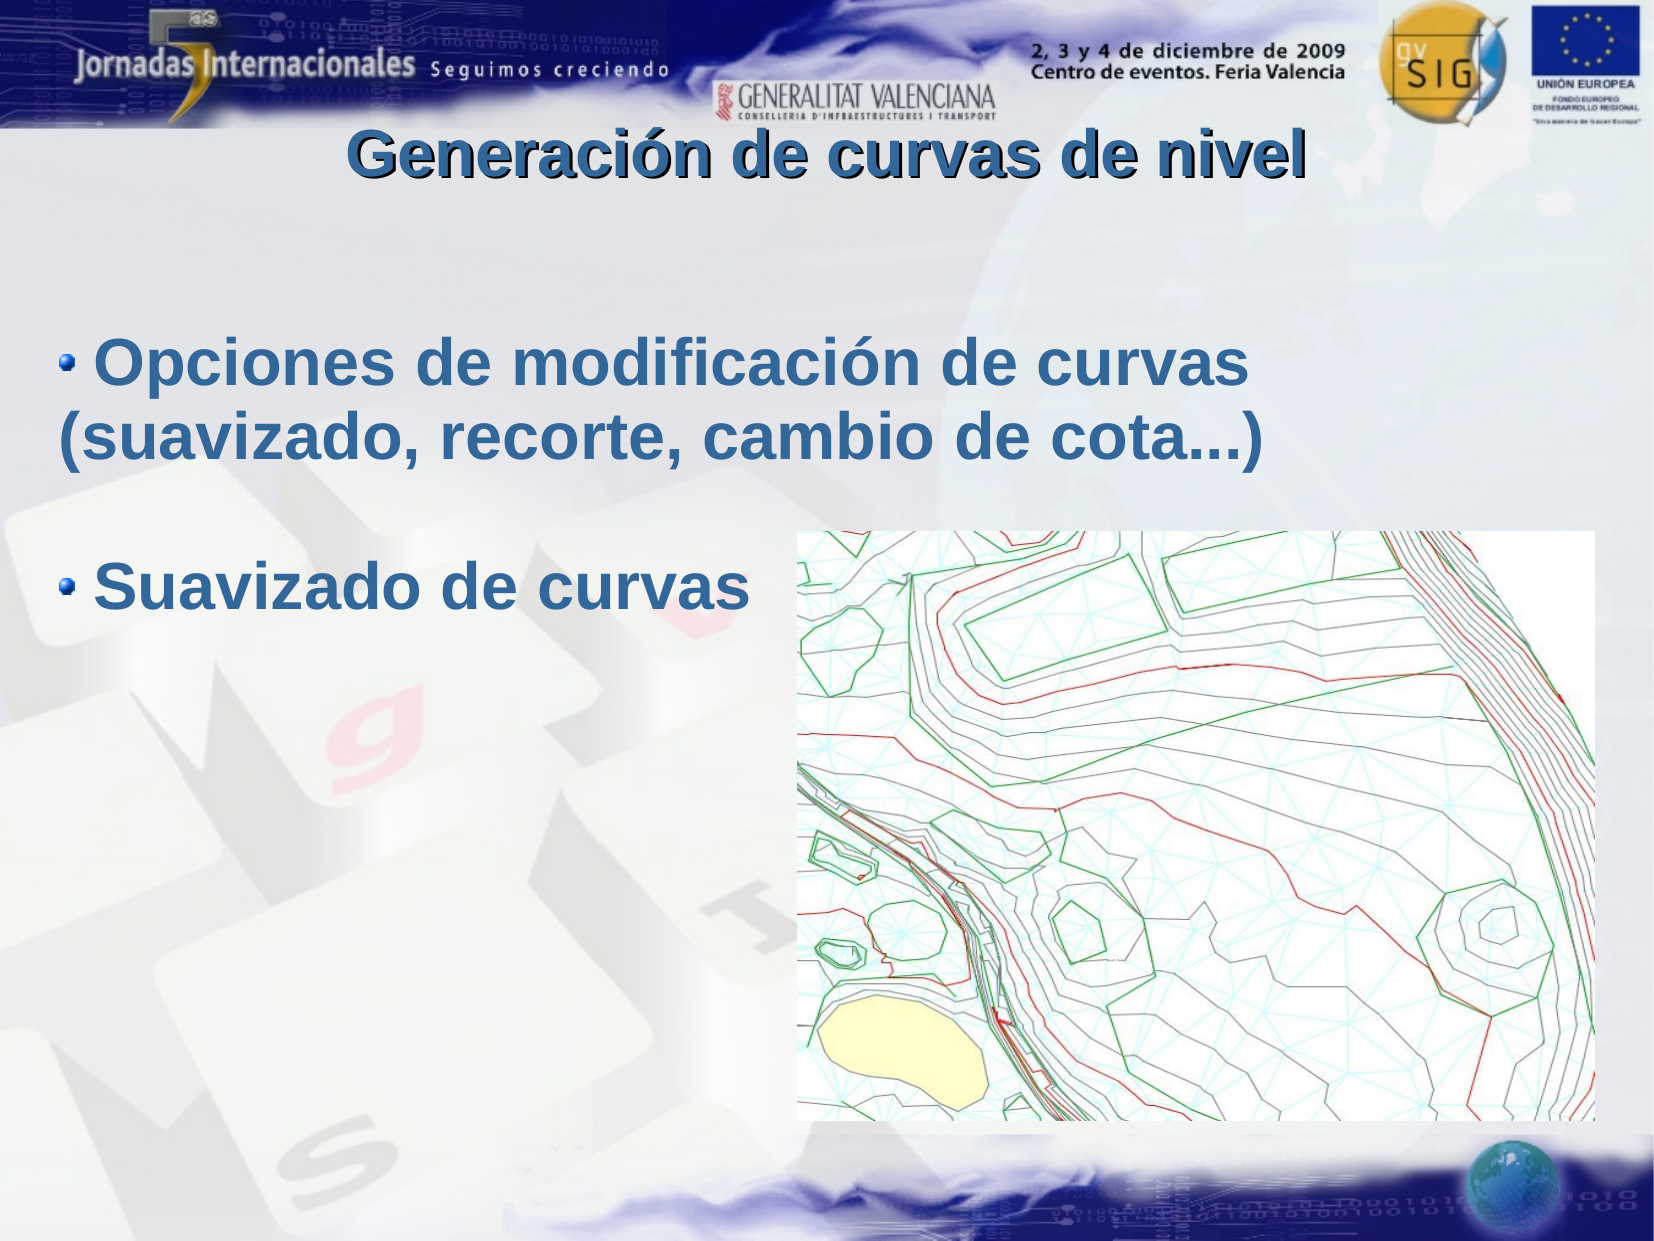

# Generación de curvas de nivel
 Opciones de modificación de curvas (suavizado, recorte, cambio de cota...)
 Suavizado de curvas